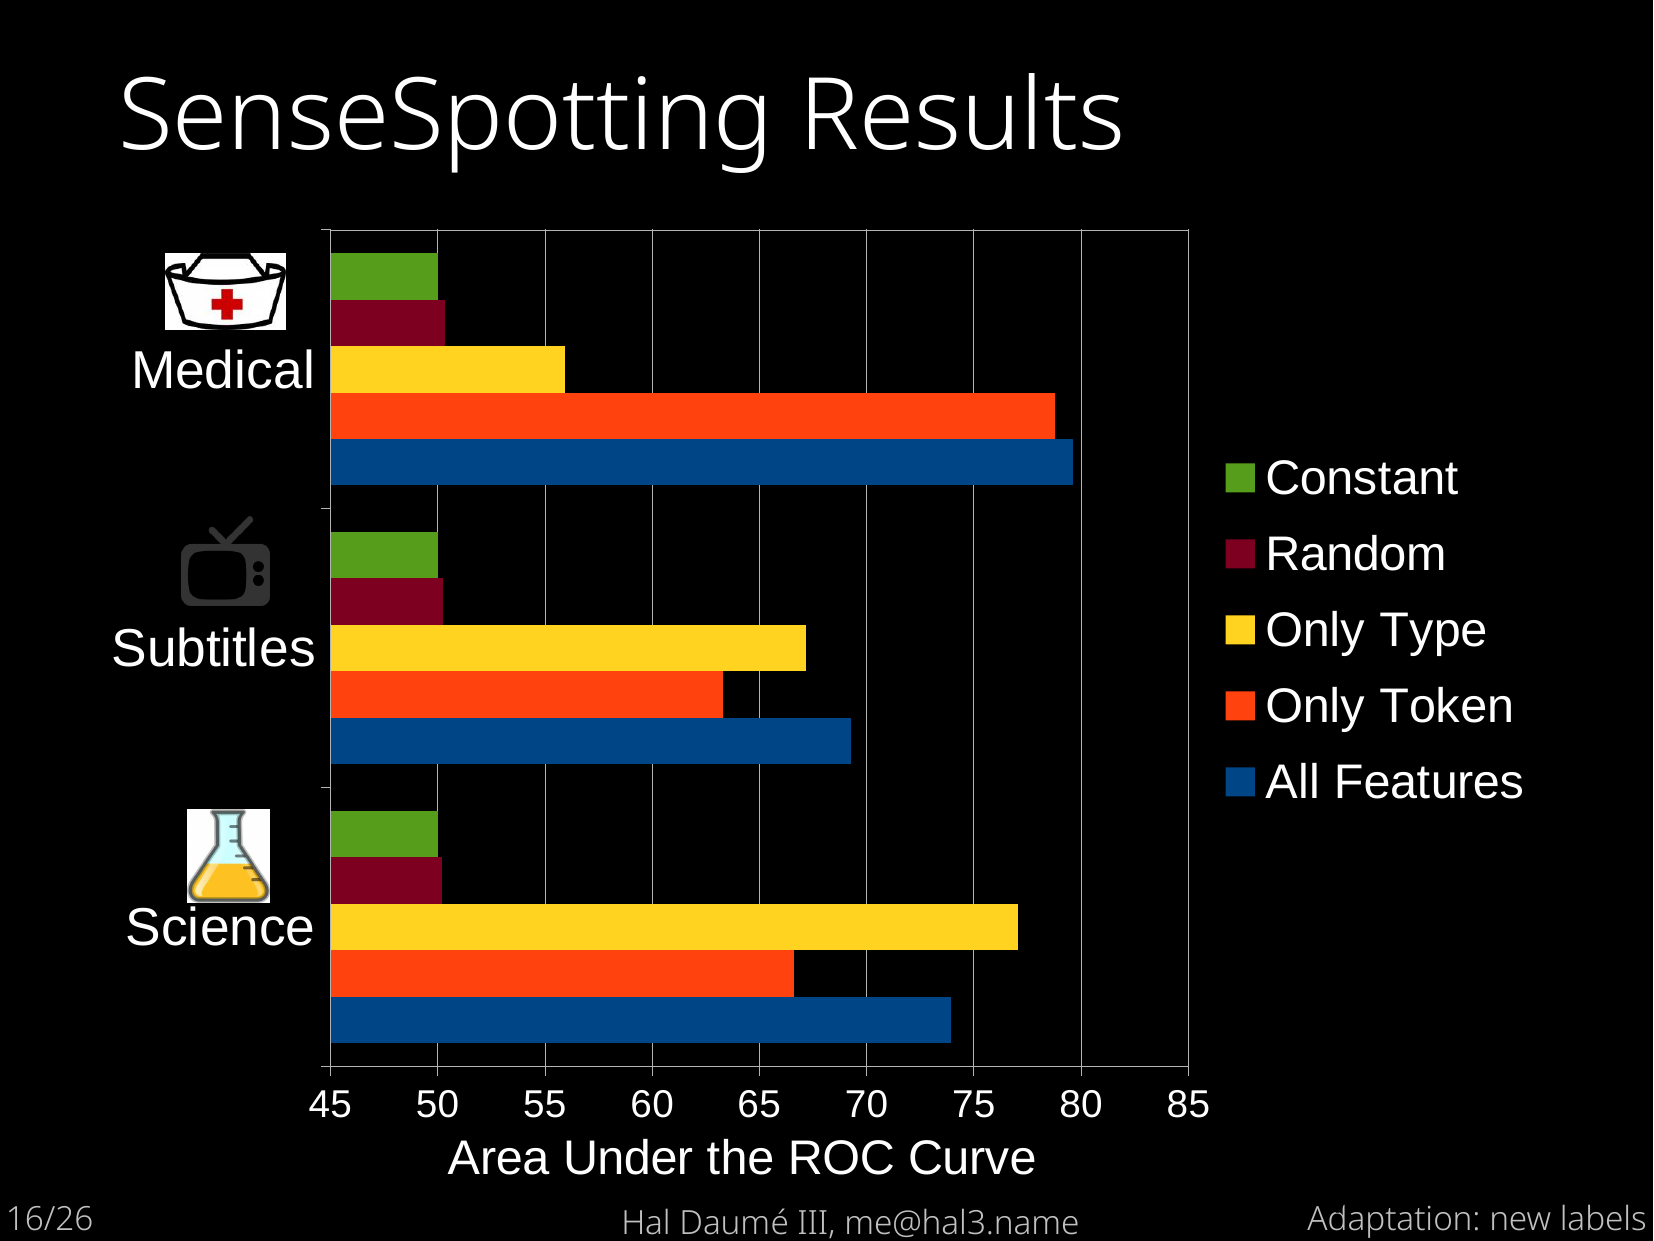

# SenseSpotting Results
### Chart
| Category | All Features | Only Token | Only Type | Random | Constant |
|---|---|---|---|---|---|
| Science | 73.91 | 66.62 | 77.06 | 50.18 | 50.0 |
| Subtitles | 69.26 | 63.3 | 67.16 | 50.26 | 50.0 |
| Medical | 79.6 | 78.8 | 55.91 | 50.34 | 50.0 |
(52% positive,
35k tokens)
(43% positive,
23k tokens)
(24% positive,
8k tokens)
(cross-validation)